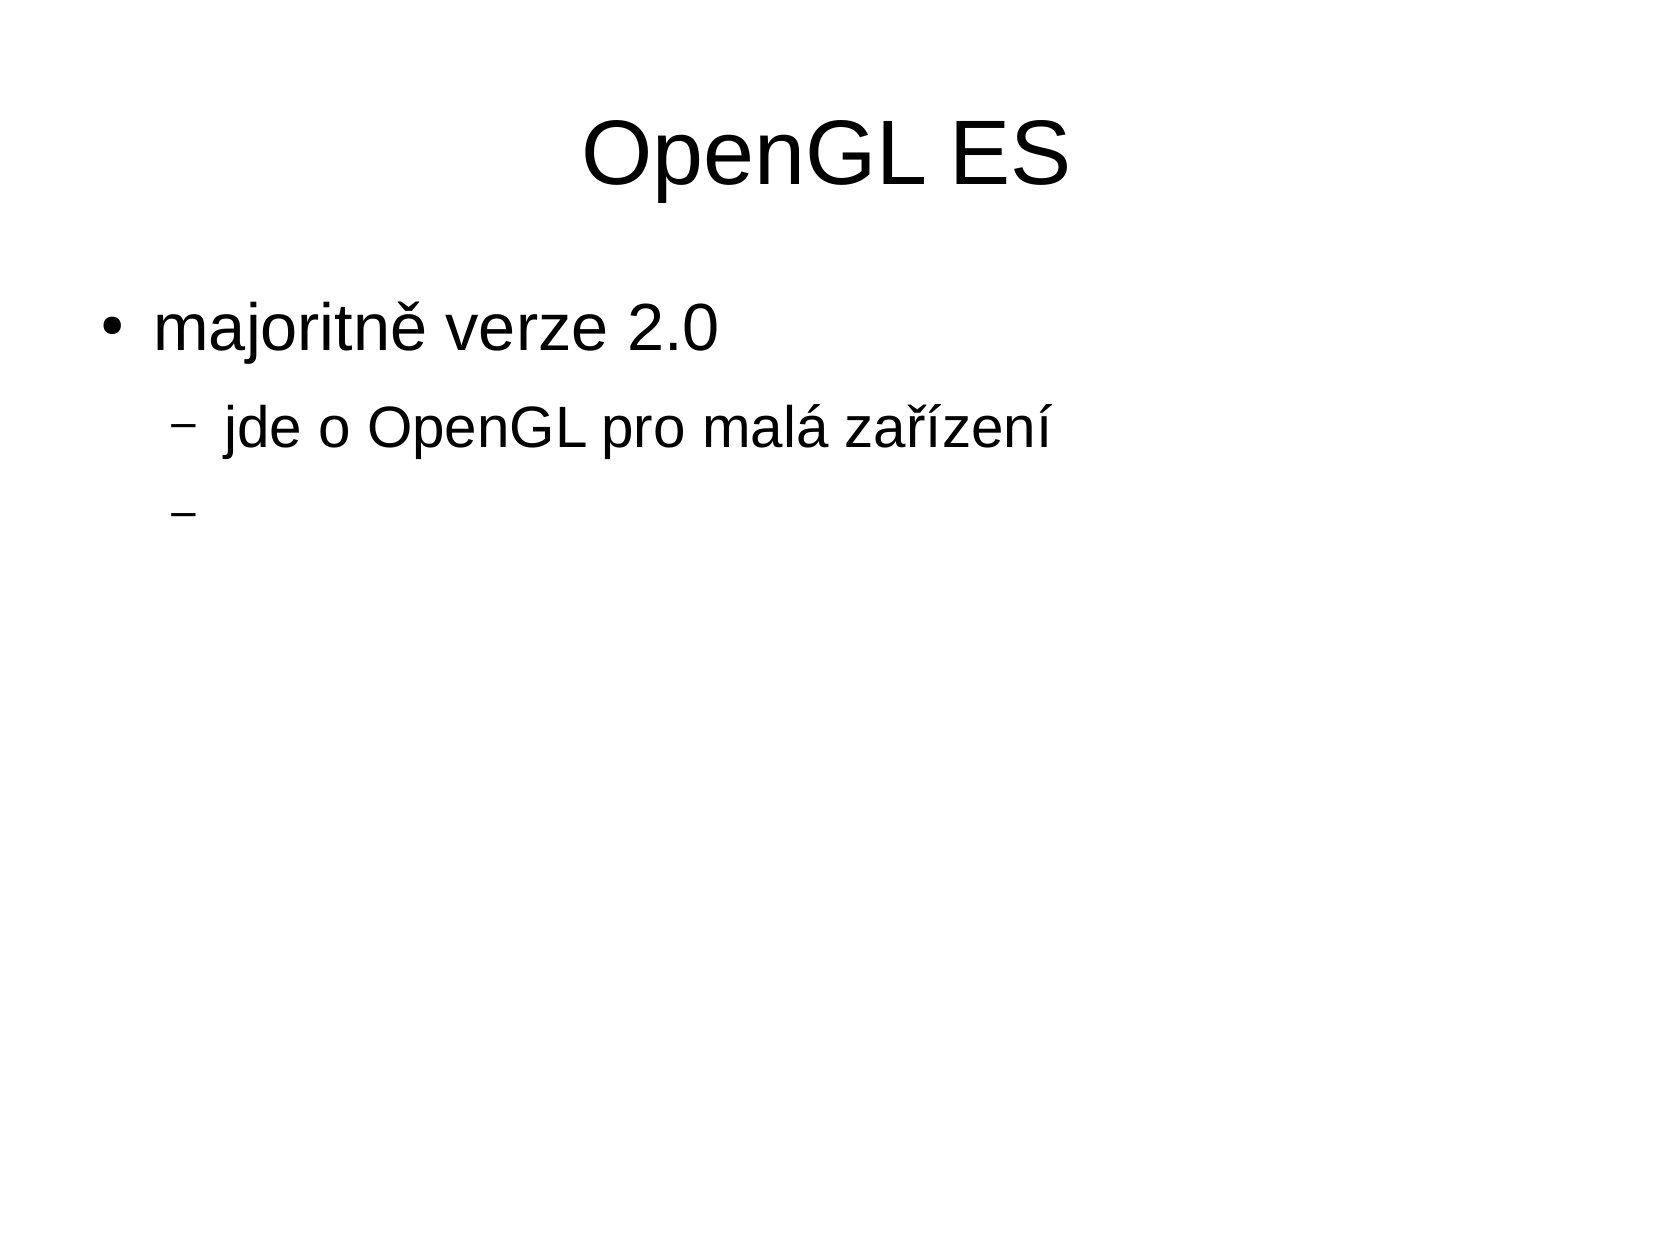

# OpenGL ES
majoritně verze 2.0
jde o OpenGL pro malá zařízení